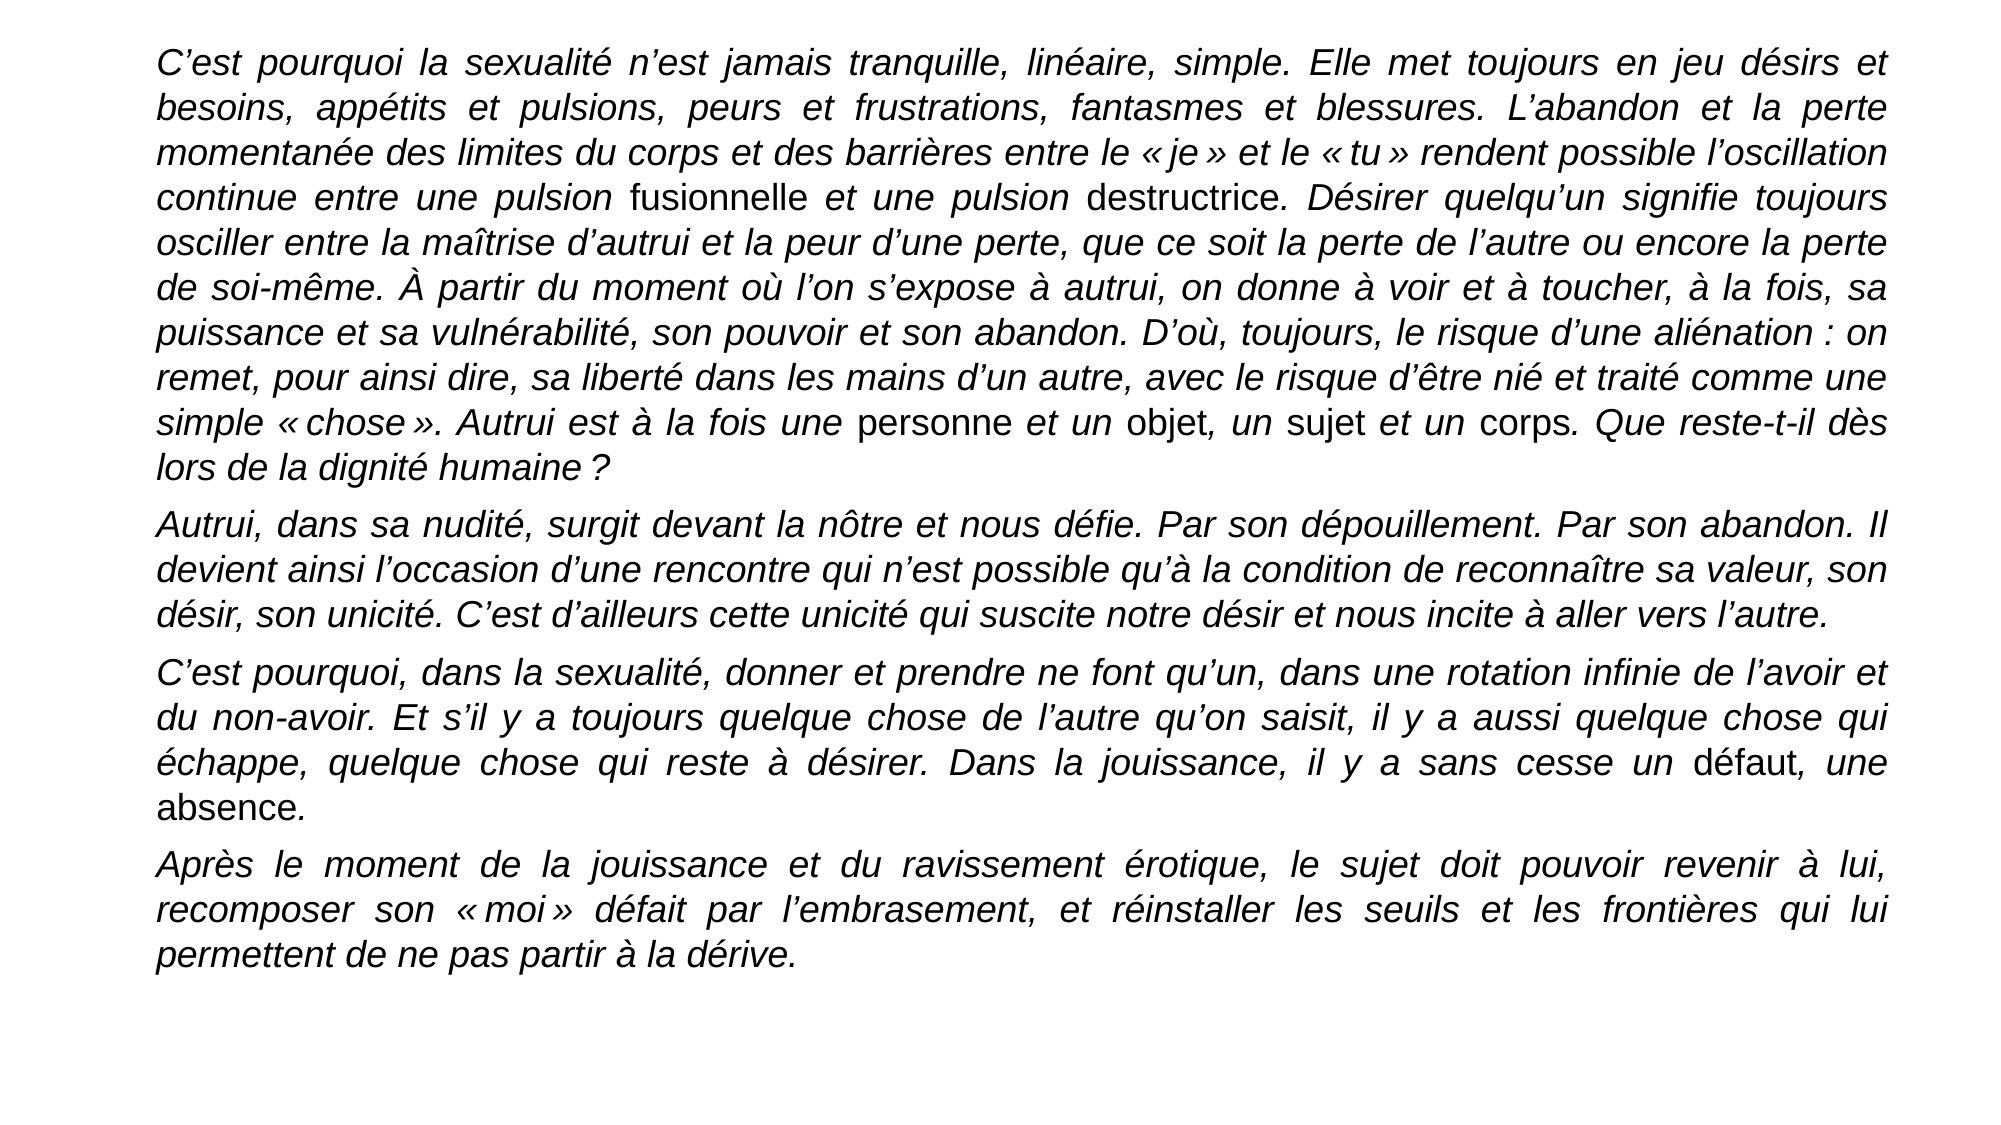

C’est pourquoi la sexualité n’est jamais tranquille, linéaire, simple. Elle met toujours en jeu désirs et besoins, appétits et pulsions, peurs et frustrations, fantasmes et blessures. L’abandon et la perte momentanée des limites du corps et des barrières entre le « je » et le « tu » rendent possible l’oscillation continue entre une pulsion fusionnelle et une pulsion destructrice. Désirer quelqu’un signifie toujours osciller entre la maîtrise d’autrui et la peur d’une perte, que ce soit la perte de l’autre ou encore la perte de soi-même. À partir du moment où l’on s’expose à autrui, on donne à voir et à toucher, à la fois, sa puissance et sa vulnérabilité, son pouvoir et son abandon. D’où, toujours, le risque d’une aliénation : on remet, pour ainsi dire, sa liberté dans les mains d’un autre, avec le risque d’être nié et traité comme une simple « chose ». Autrui est à la fois une personne et un objet, un sujet et un corps. Que reste-t-il dès lors de la dignité humaine ?
Autrui, dans sa nudité, surgit devant la nôtre et nous défie. Par son dépouillement. Par son abandon. Il devient ainsi l’occasion d’une rencontre qui n’est possible qu’à la condition de reconnaître sa valeur, son désir, son unicité. C’est d’ailleurs cette unicité qui suscite notre désir et nous incite à aller vers l’autre.
C’est pourquoi, dans la sexualité, donner et prendre ne font qu’un, dans une rotation infinie de l’avoir et du non-avoir. Et s’il y a toujours quelque chose de l’autre qu’on saisit, il y a aussi quelque chose qui échappe, quelque chose qui reste à désirer. Dans la jouissance, il y a sans cesse un défaut, une absence.
Après le moment de la jouissance et du ravissement érotique, le sujet doit pouvoir revenir à lui, recomposer son « moi » défait par l’embrasement, et réinstaller les seuils et les frontières qui lui permettent de ne pas partir à la dérive.